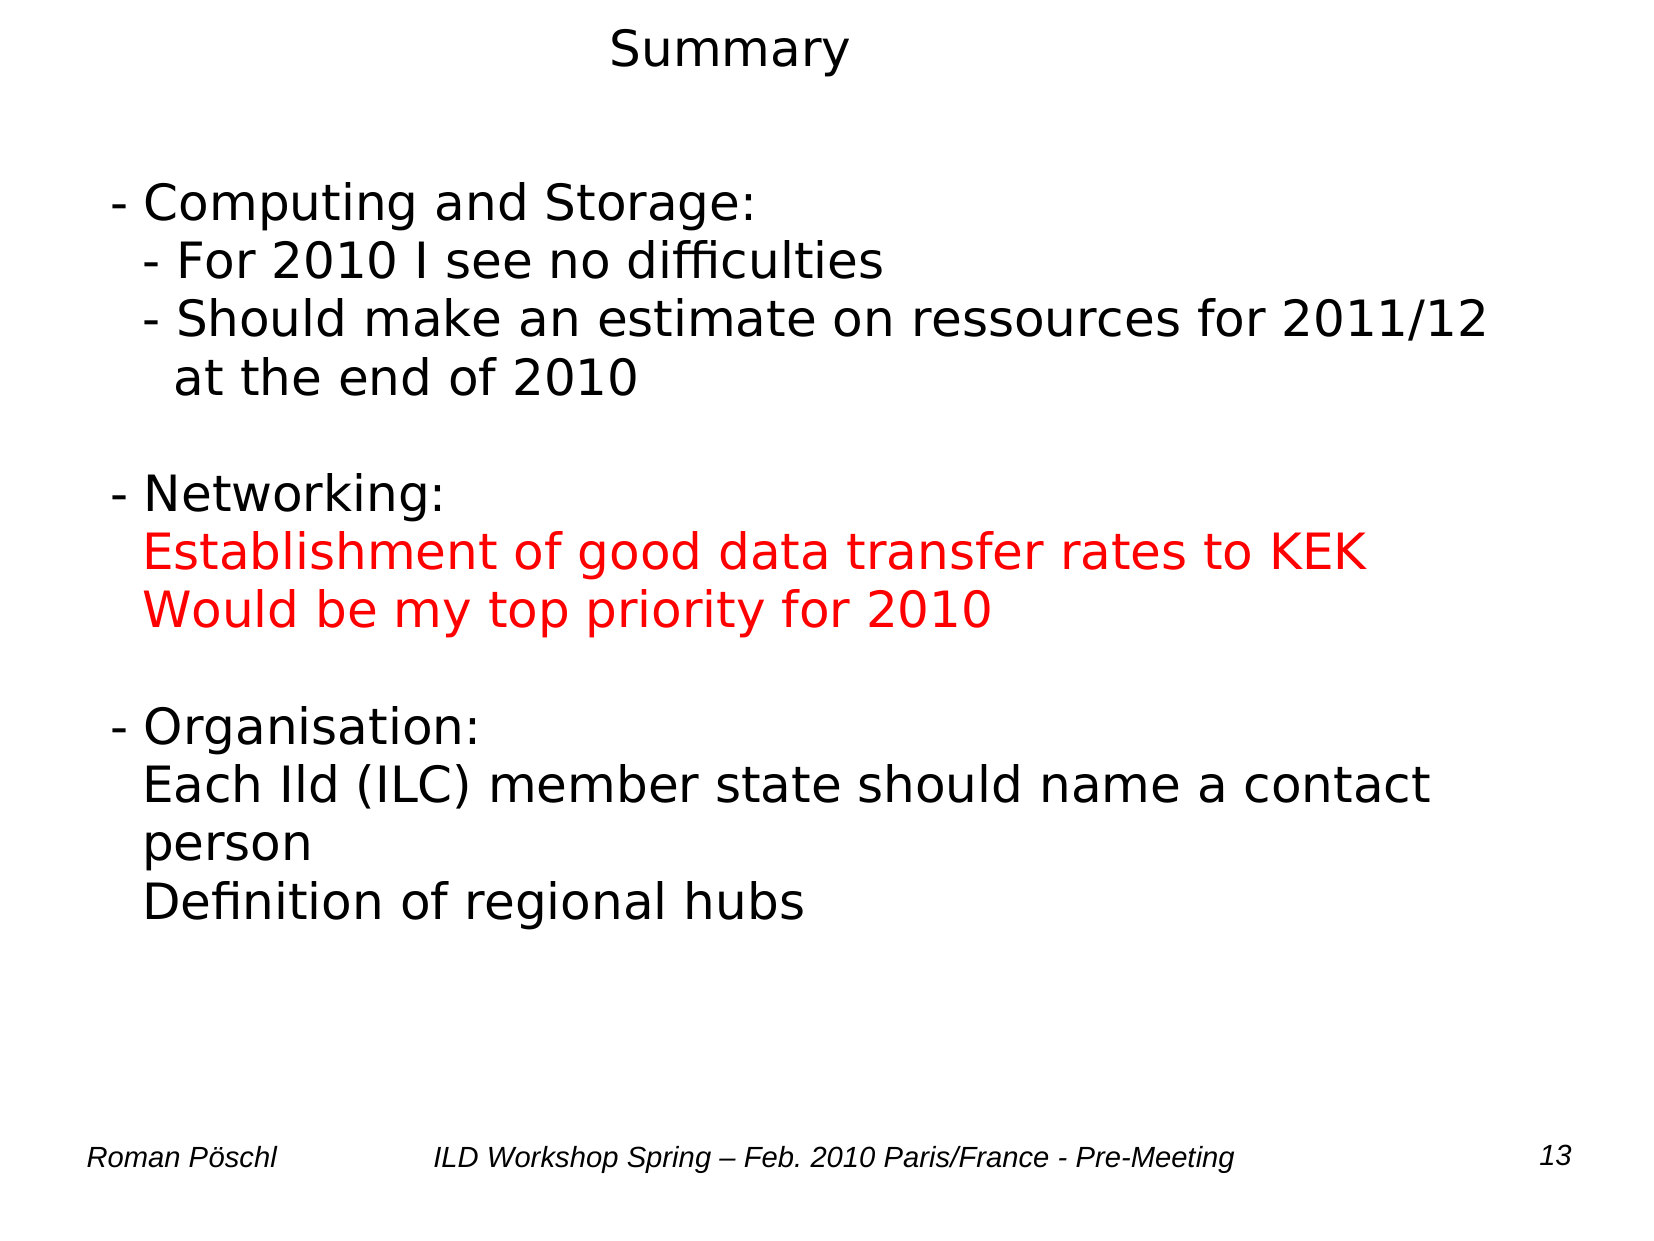

Summary
- Computing and Storage:
 - For 2010 I see no difficulties
 - Should make an estimate on ressources for 2011/12
 at the end of 2010
- Networking:
 Establishment of good data transfer rates to KEK
 Would be my top priority for 2010
- Organisation:
 Each Ild (ILC) member state should name a contact
 person
 Definition of regional hubs